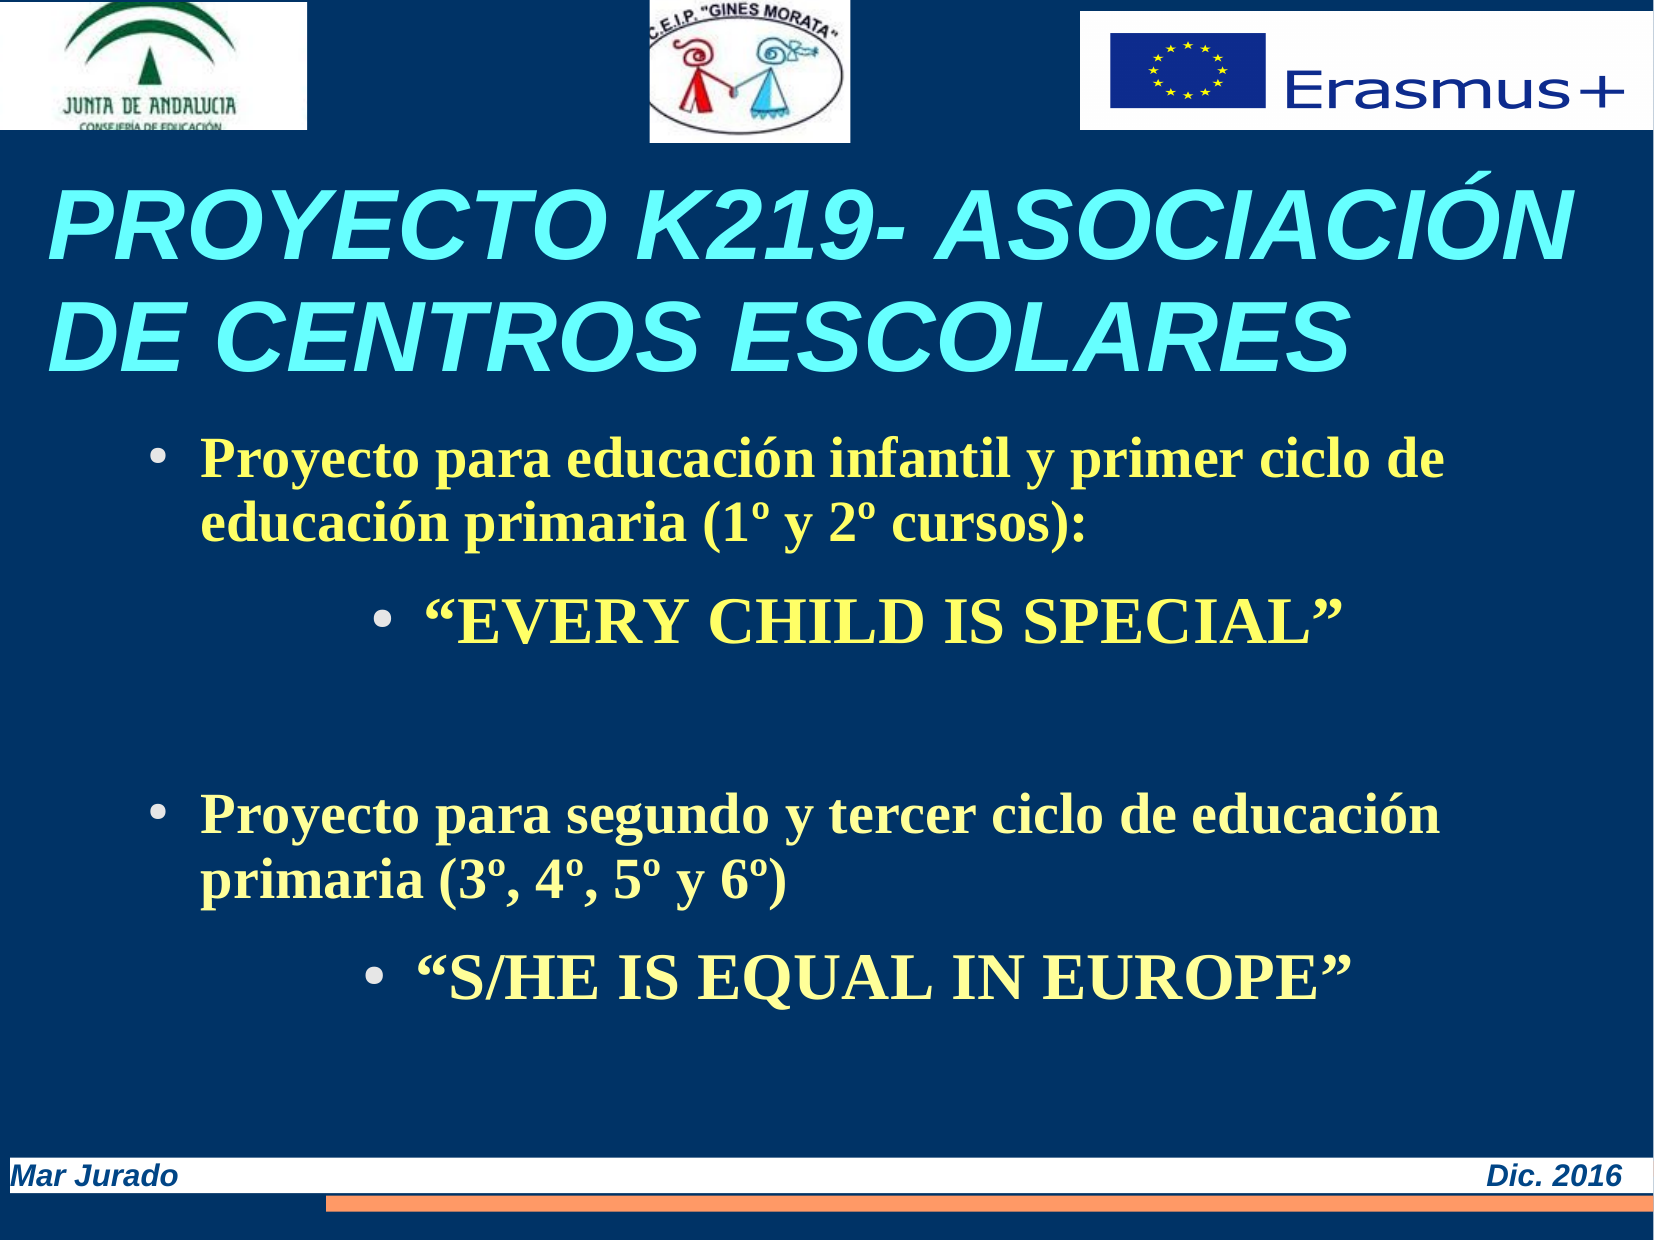

# PROYECTO K219- ASOCIACIÓN DE CENTROS ESCOLARES
Proyecto para educación infantil y primer ciclo de educación primaria (1º y 2º cursos):
“EVERY CHILD IS SPECIAL”
Proyecto para segundo y tercer ciclo de educación primaria (3º, 4º, 5º y 6º)
“S/HE IS EQUAL IN EUROPE”
Mar Jurado																		Dic. 2016